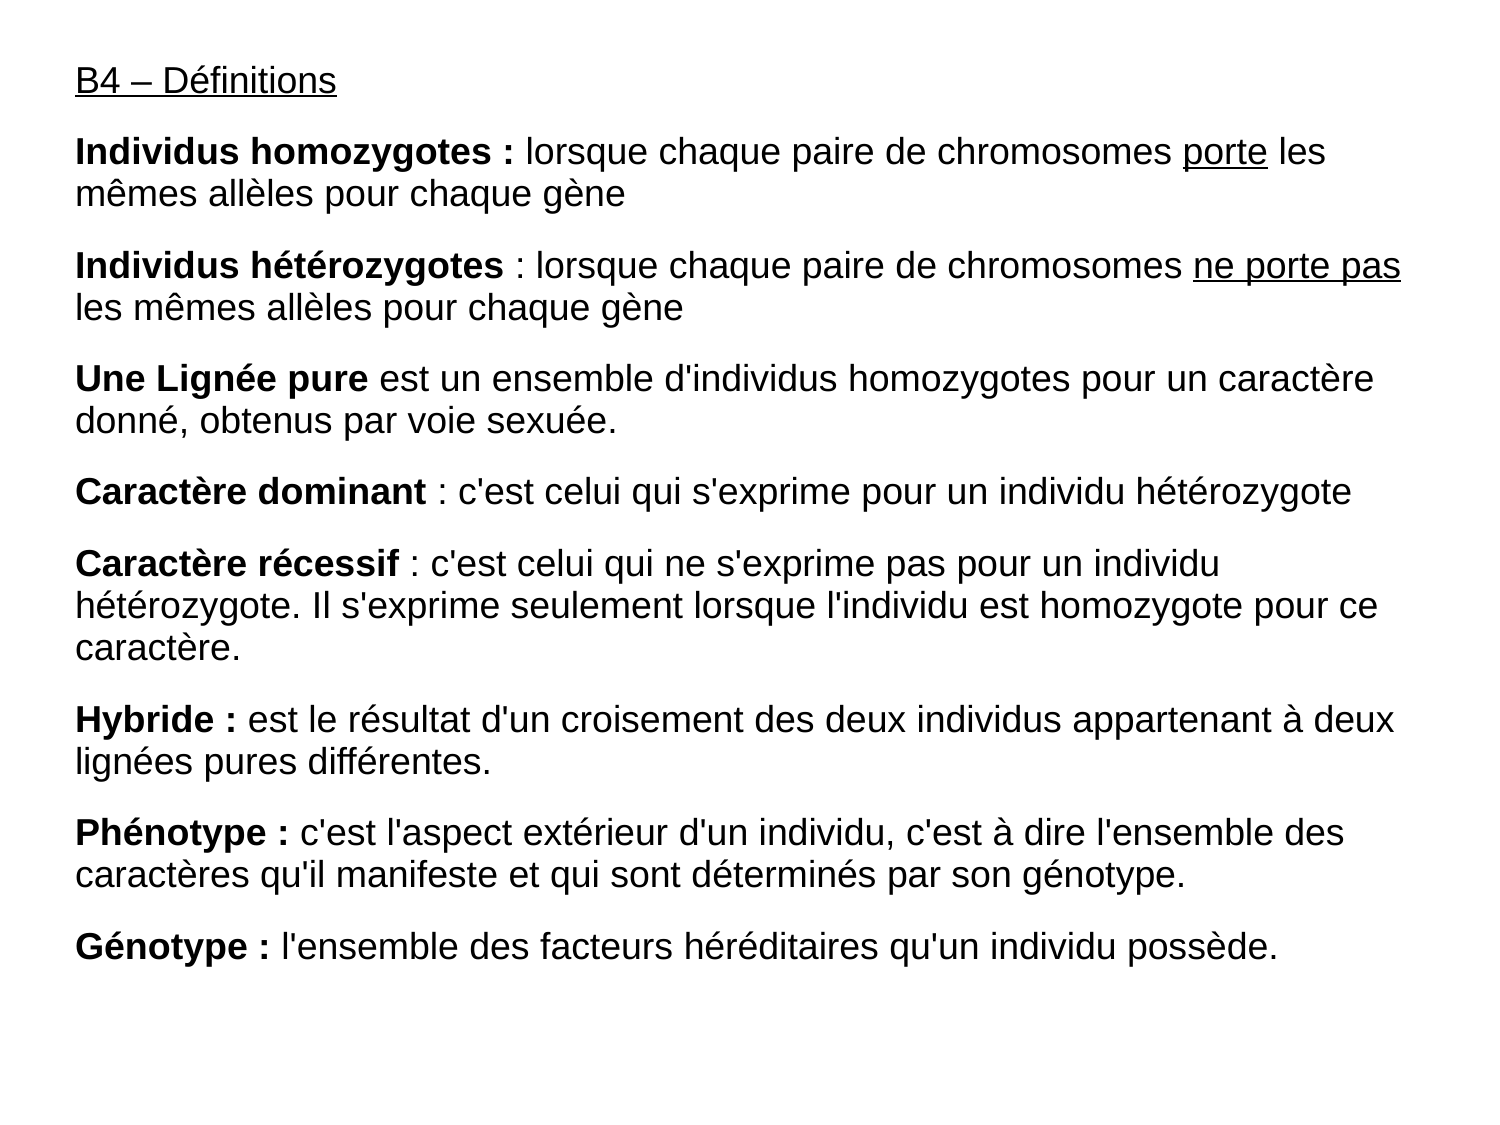

# B4 – Définitions
Individus homozygotes : lorsque chaque paire de chromosomes porte les mêmes allèles pour chaque gène
Individus hétérozygotes : lorsque chaque paire de chromosomes ne porte pas les mêmes allèles pour chaque gène
Une Lignée pure est un ensemble d'individus homozygotes pour un caractère donné, obtenus par voie sexuée.
Caractère dominant : c'est celui qui s'exprime pour un individu hétérozygote
Caractère récessif : c'est celui qui ne s'exprime pas pour un individu hétérozygote. Il s'exprime seulement lorsque l'individu est homozygote pour ce caractère.
Hybride : est le résultat d'un croisement des deux individus appartenant à deux lignées pures différentes.
Phénotype : c'est l'aspect extérieur d'un individu, c'est à dire l'ensemble des caractères qu'il manifeste et qui sont déterminés par son génotype.
Génotype : l'ensemble des facteurs héréditaires qu'un individu possède.